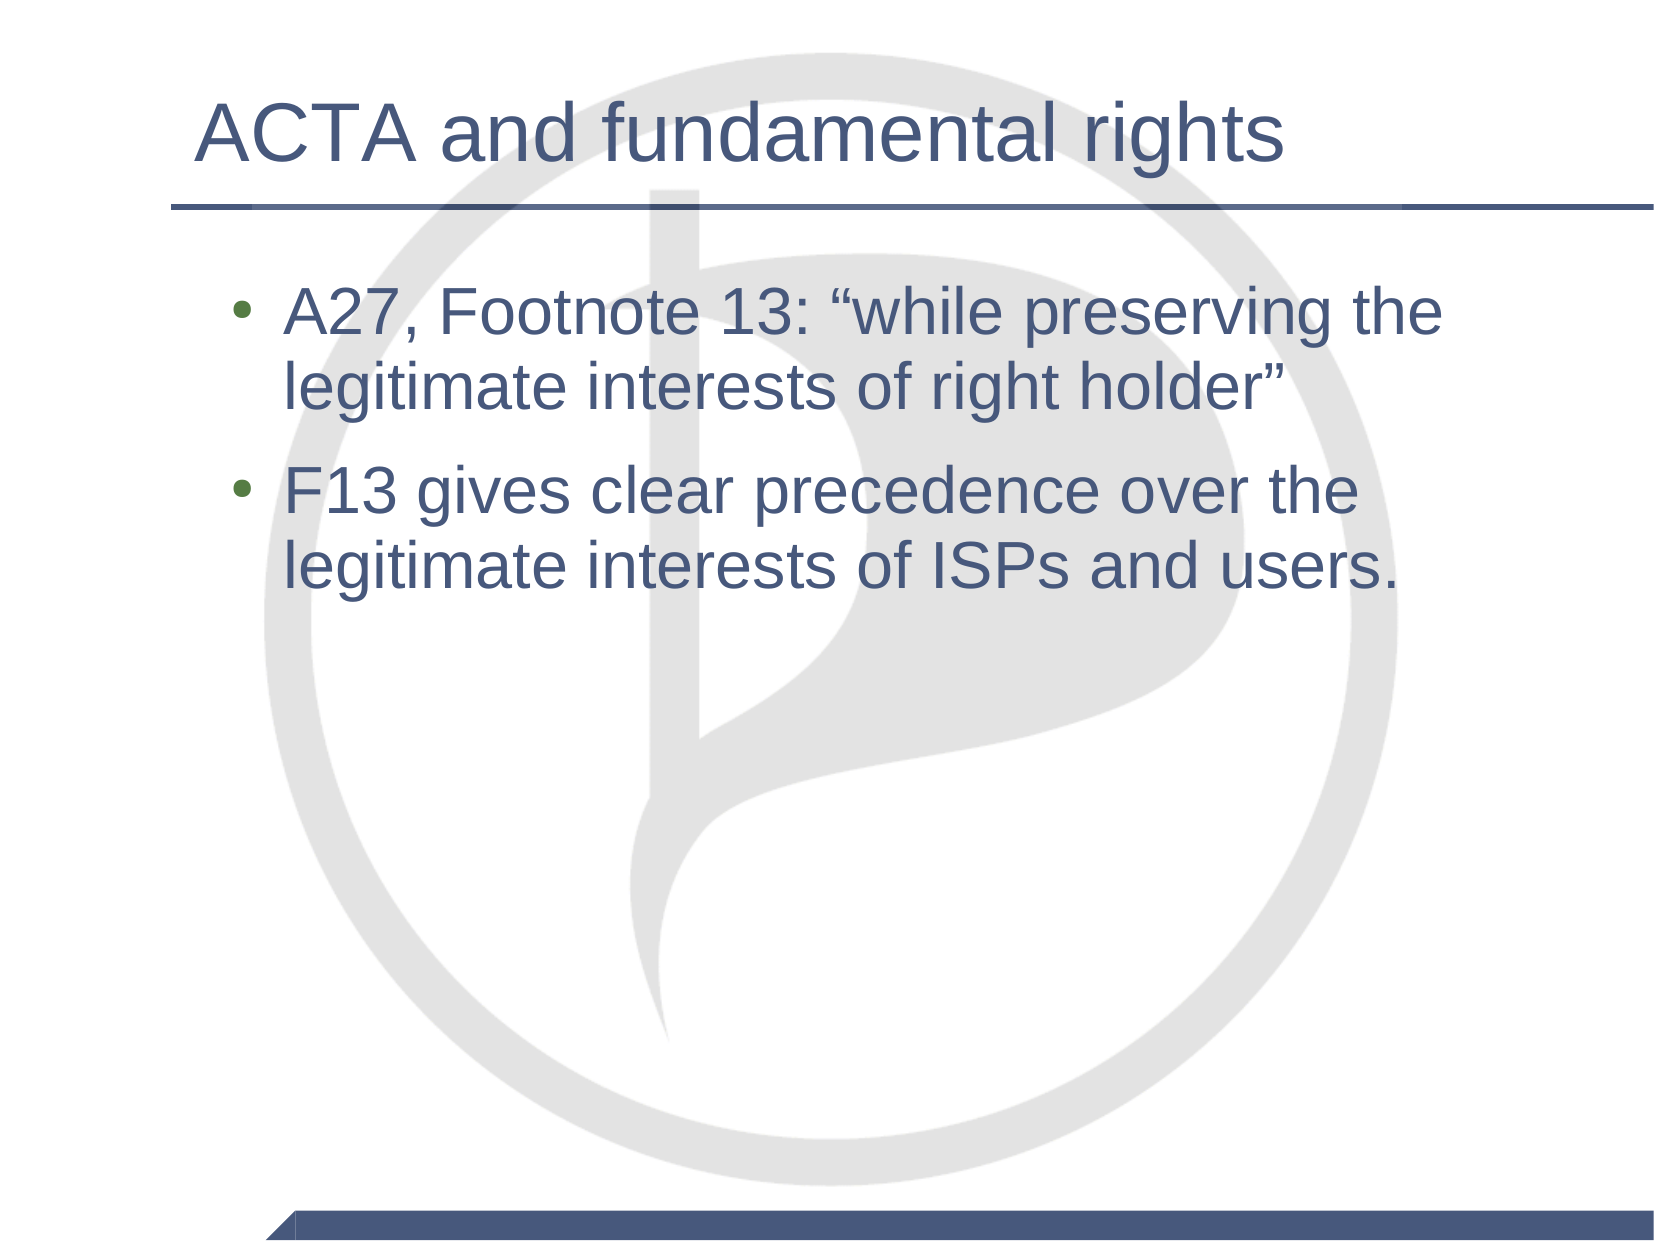

# ACTA and fundamental rights
A27, Footnote 13: “while preserving the legitimate interests of right holder”
F13 gives clear precedence over the legitimate interests of ISPs and users.